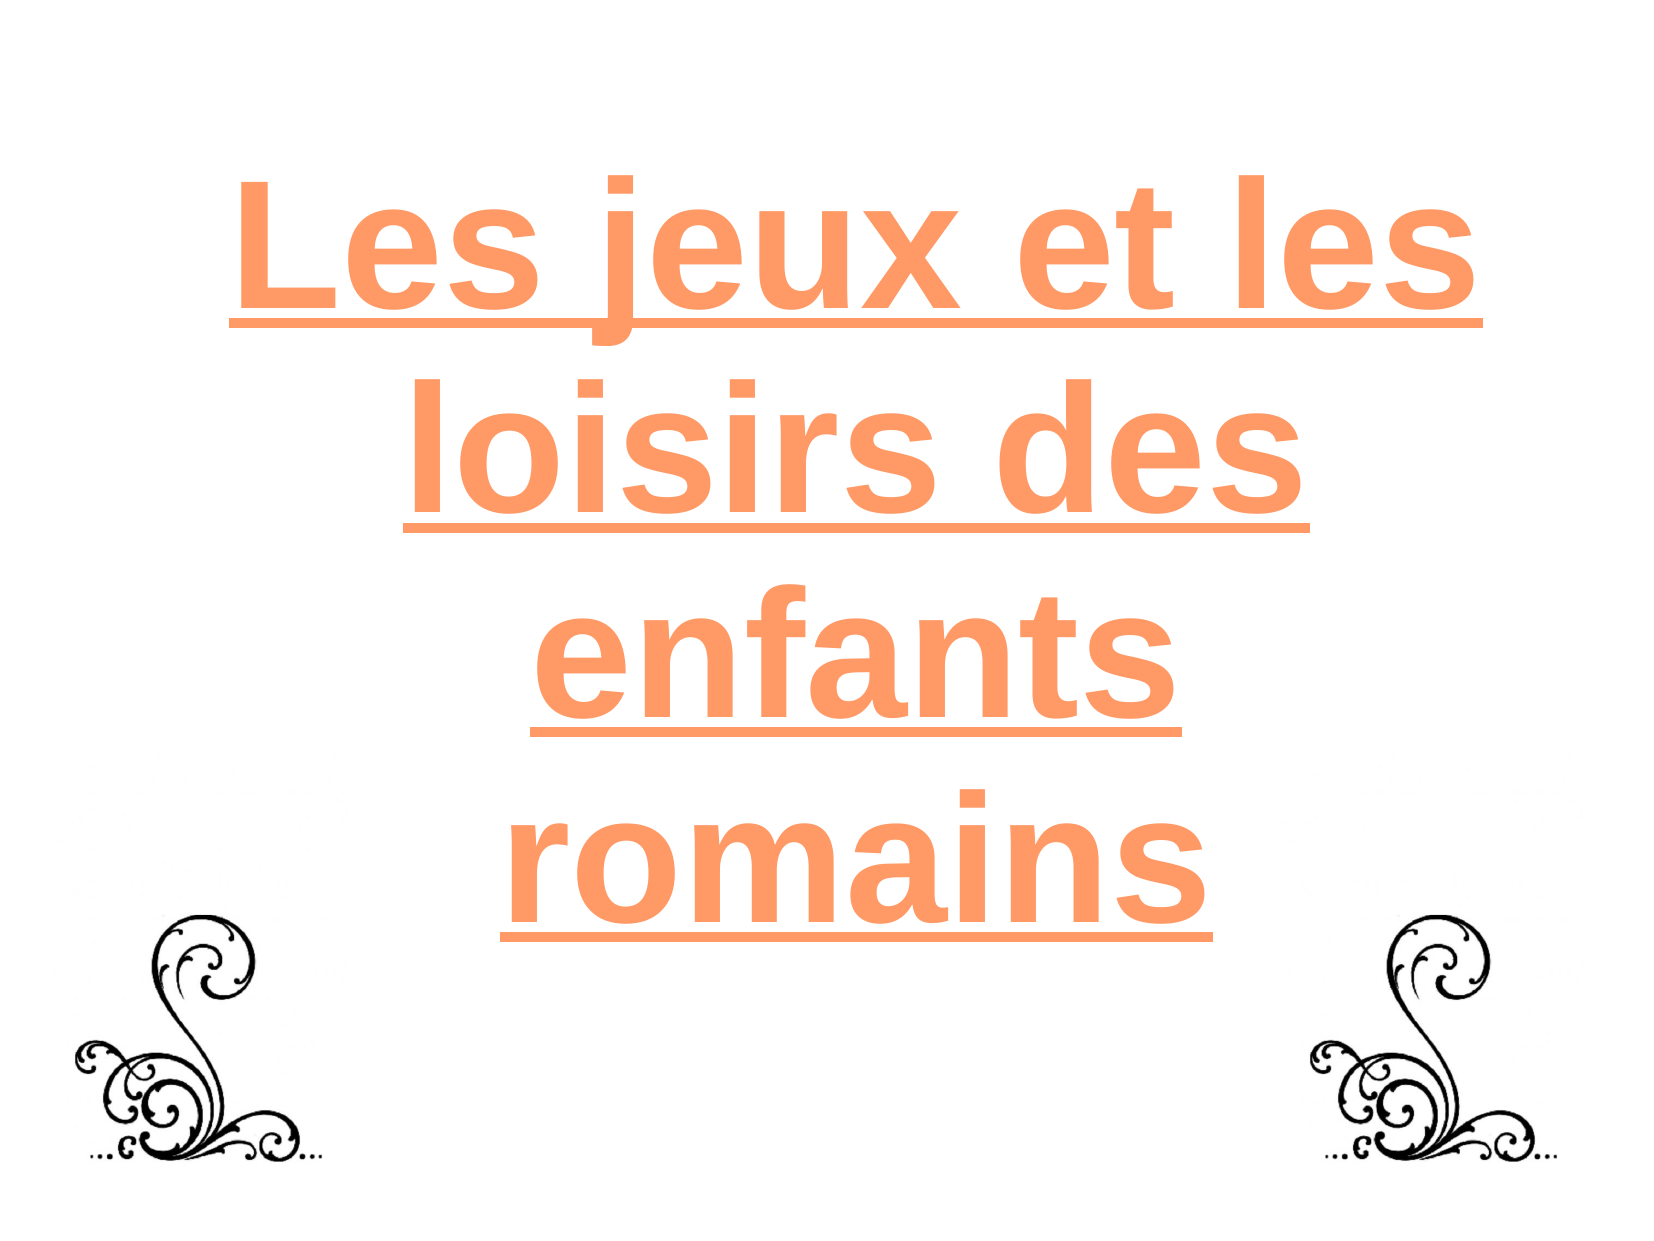

Les jeux et les loisirs des enfants romains